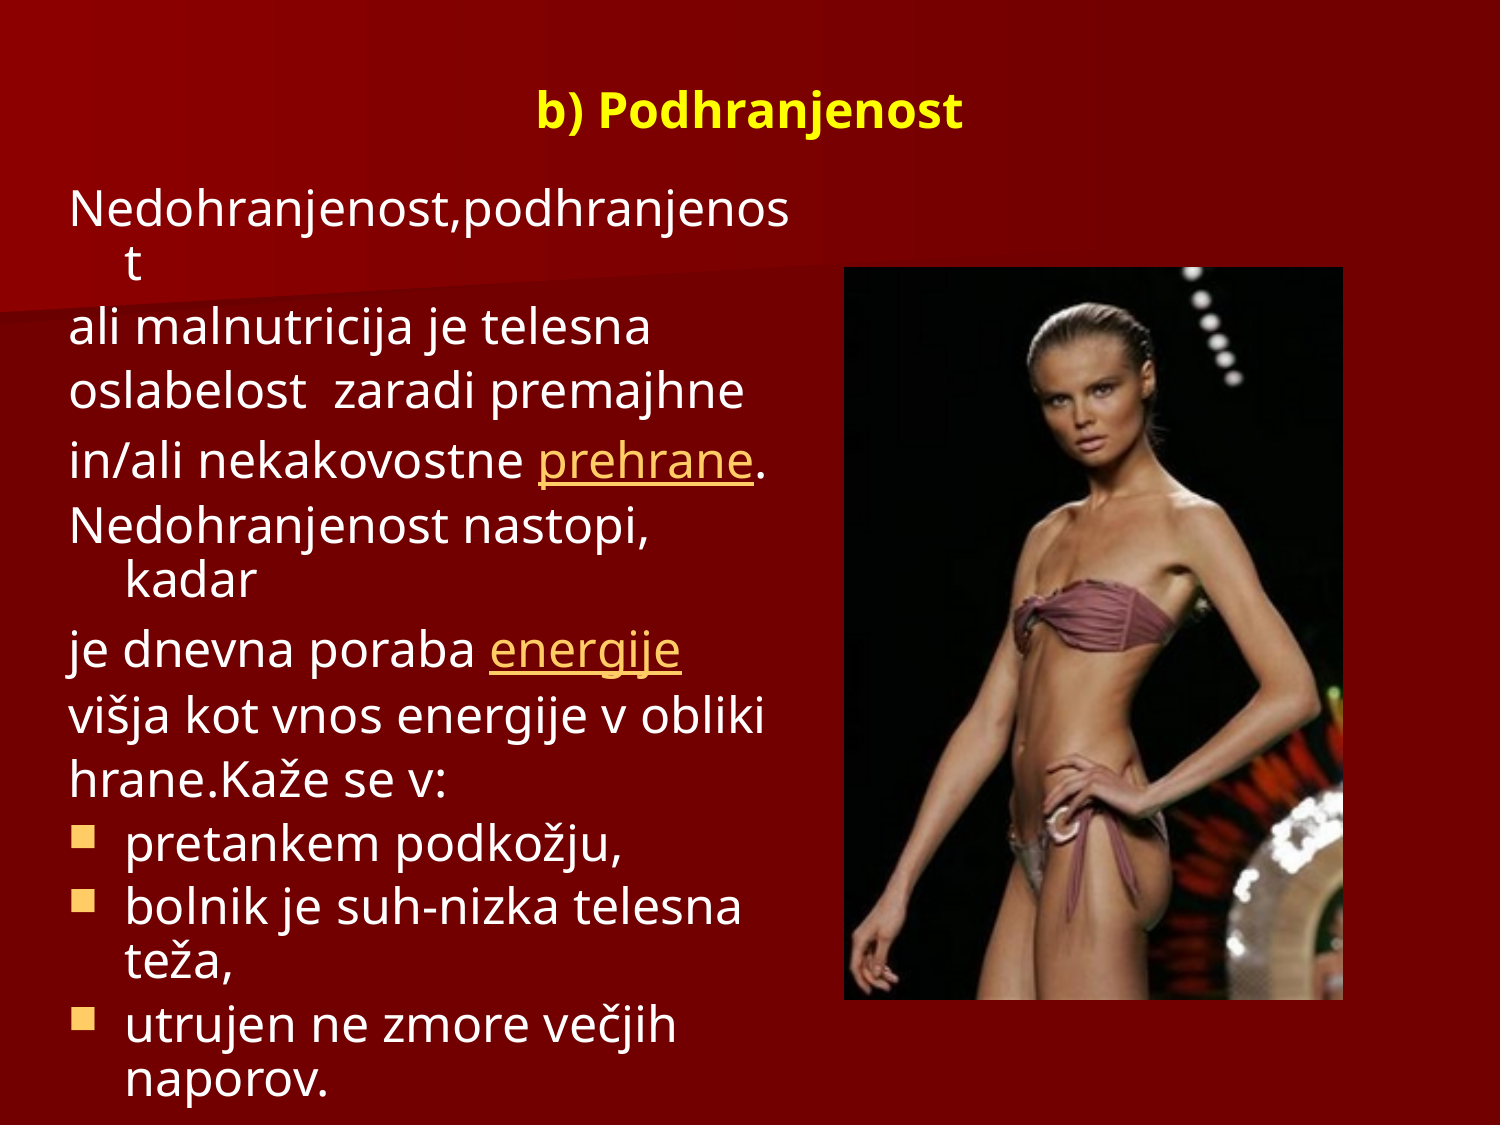

# b) Podhranjenost
Nedohranjenost,podhranjenost
ali malnutricija je telesna
oslabelost zaradi premajhne
in/ali nekakovostne prehrane.
Nedohranjenost nastopi, kadar
je dnevna poraba energije
višja kot vnos energije v obliki
hrane.Kaže se v:
pretankem podkožju,
bolnik je suh-nizka telesna teža,
utrujen ne zmore večjih naporov.